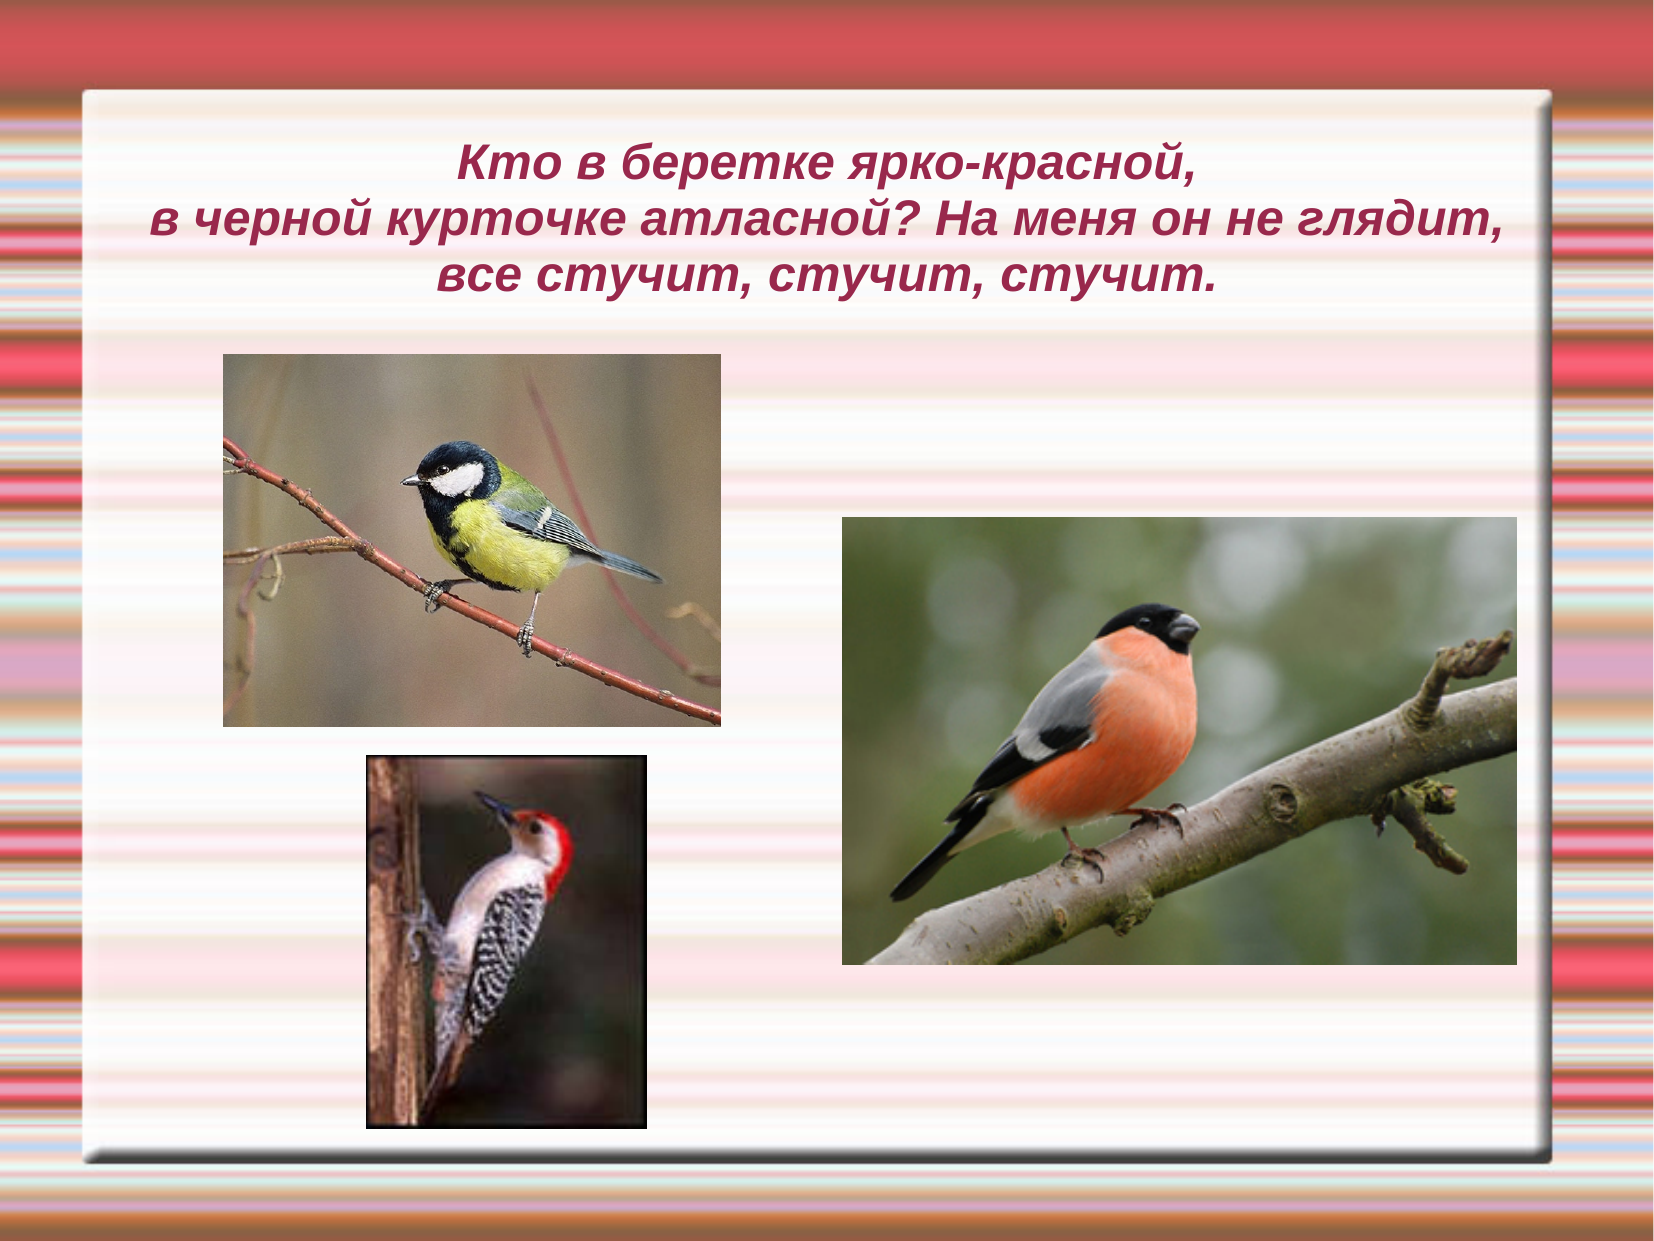

# Кто в беретке ярко-красной, в черной курточке атласной? На меня он не глядит, все стучит, стучит, стучит.